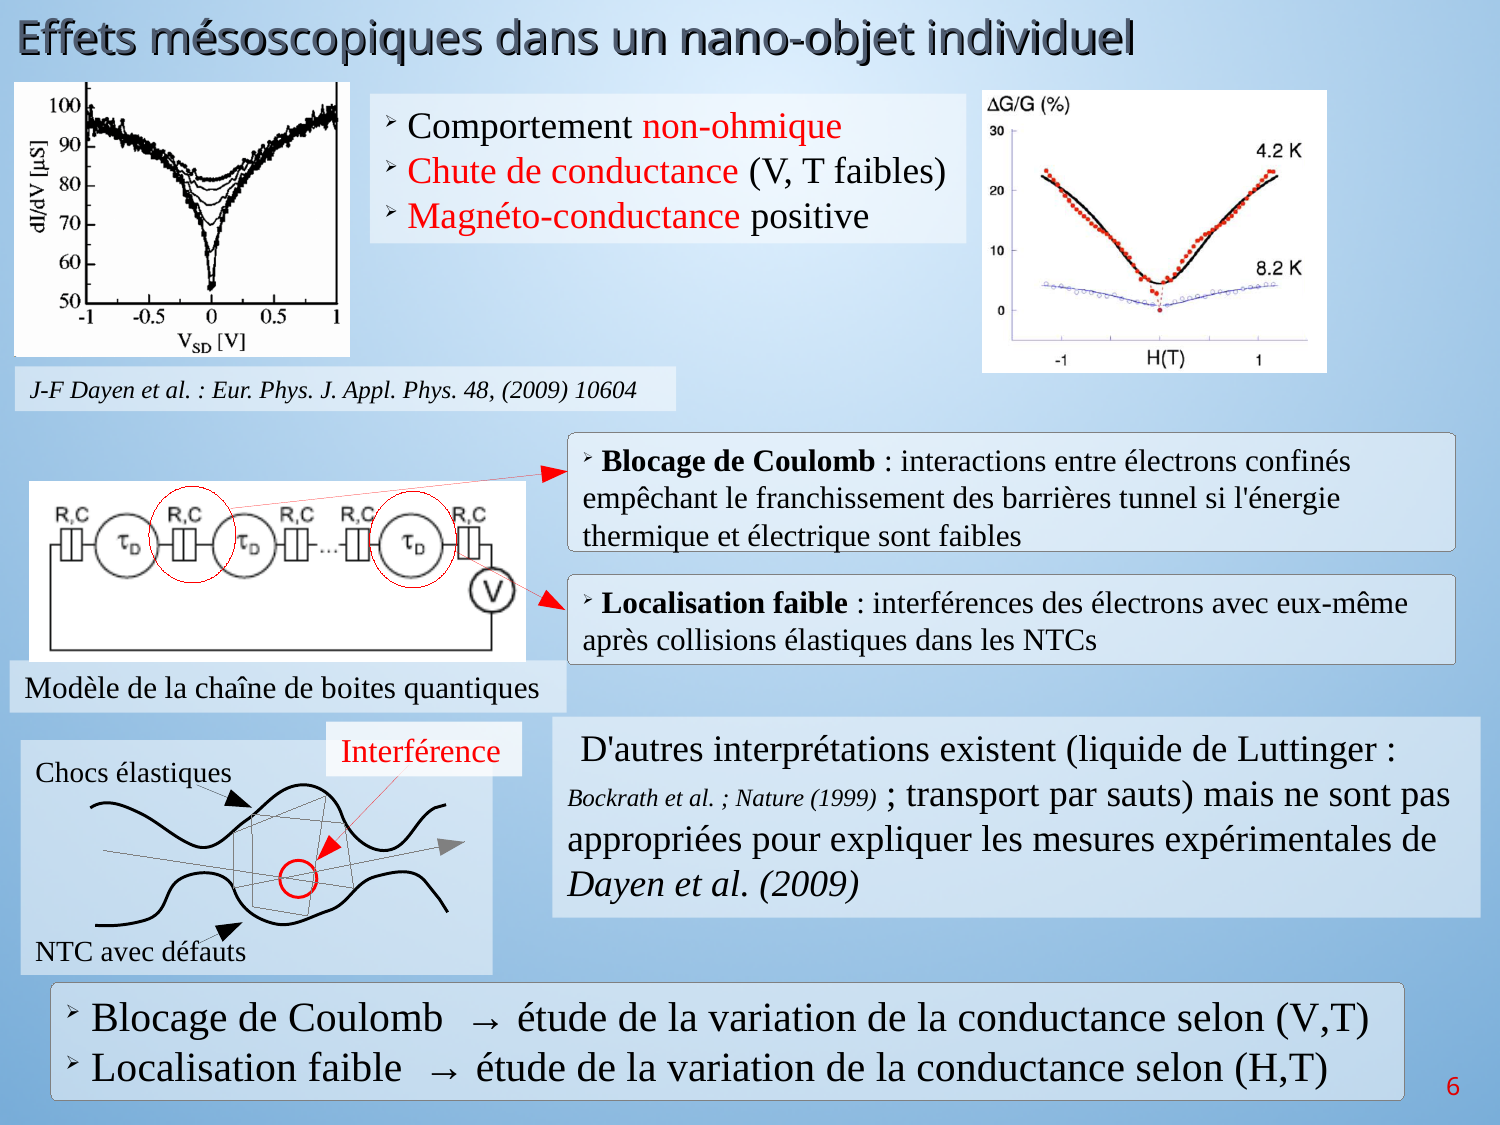

# Effets mésoscopiques dans un nano-objet individuel
 Comportement non-ohmique
 Chute de conductance (V, T faibles)
 Magnéto-conductance positive
J-F Dayen et al. : Eur. Phys. J. Appl. Phys. 48, (2009) 10604
 Blocage de Coulomb : interactions entre électrons confinés empêchant le franchissement des barrières tunnel si l'énergie thermique et électrique sont faibles
 Localisation faible : interférences des électrons avec eux-même après collisions élastiques dans les NTCs
Modèle de la chaîne de boites quantiques
D'autres interprétations existent (liquide de Luttinger : Bockrath et al. ; Nature (1999) ; transport par sauts) mais ne sont pas appropriées pour expliquer les mesures expérimentales de Dayen et al. (2009)
Interférence
Chocs élastiques
NTC avec défauts
 Blocage de Coulomb → étude de la variation de la conductance selon (V,T)
 Localisation faible → étude de la variation de la conductance selon (H,T)